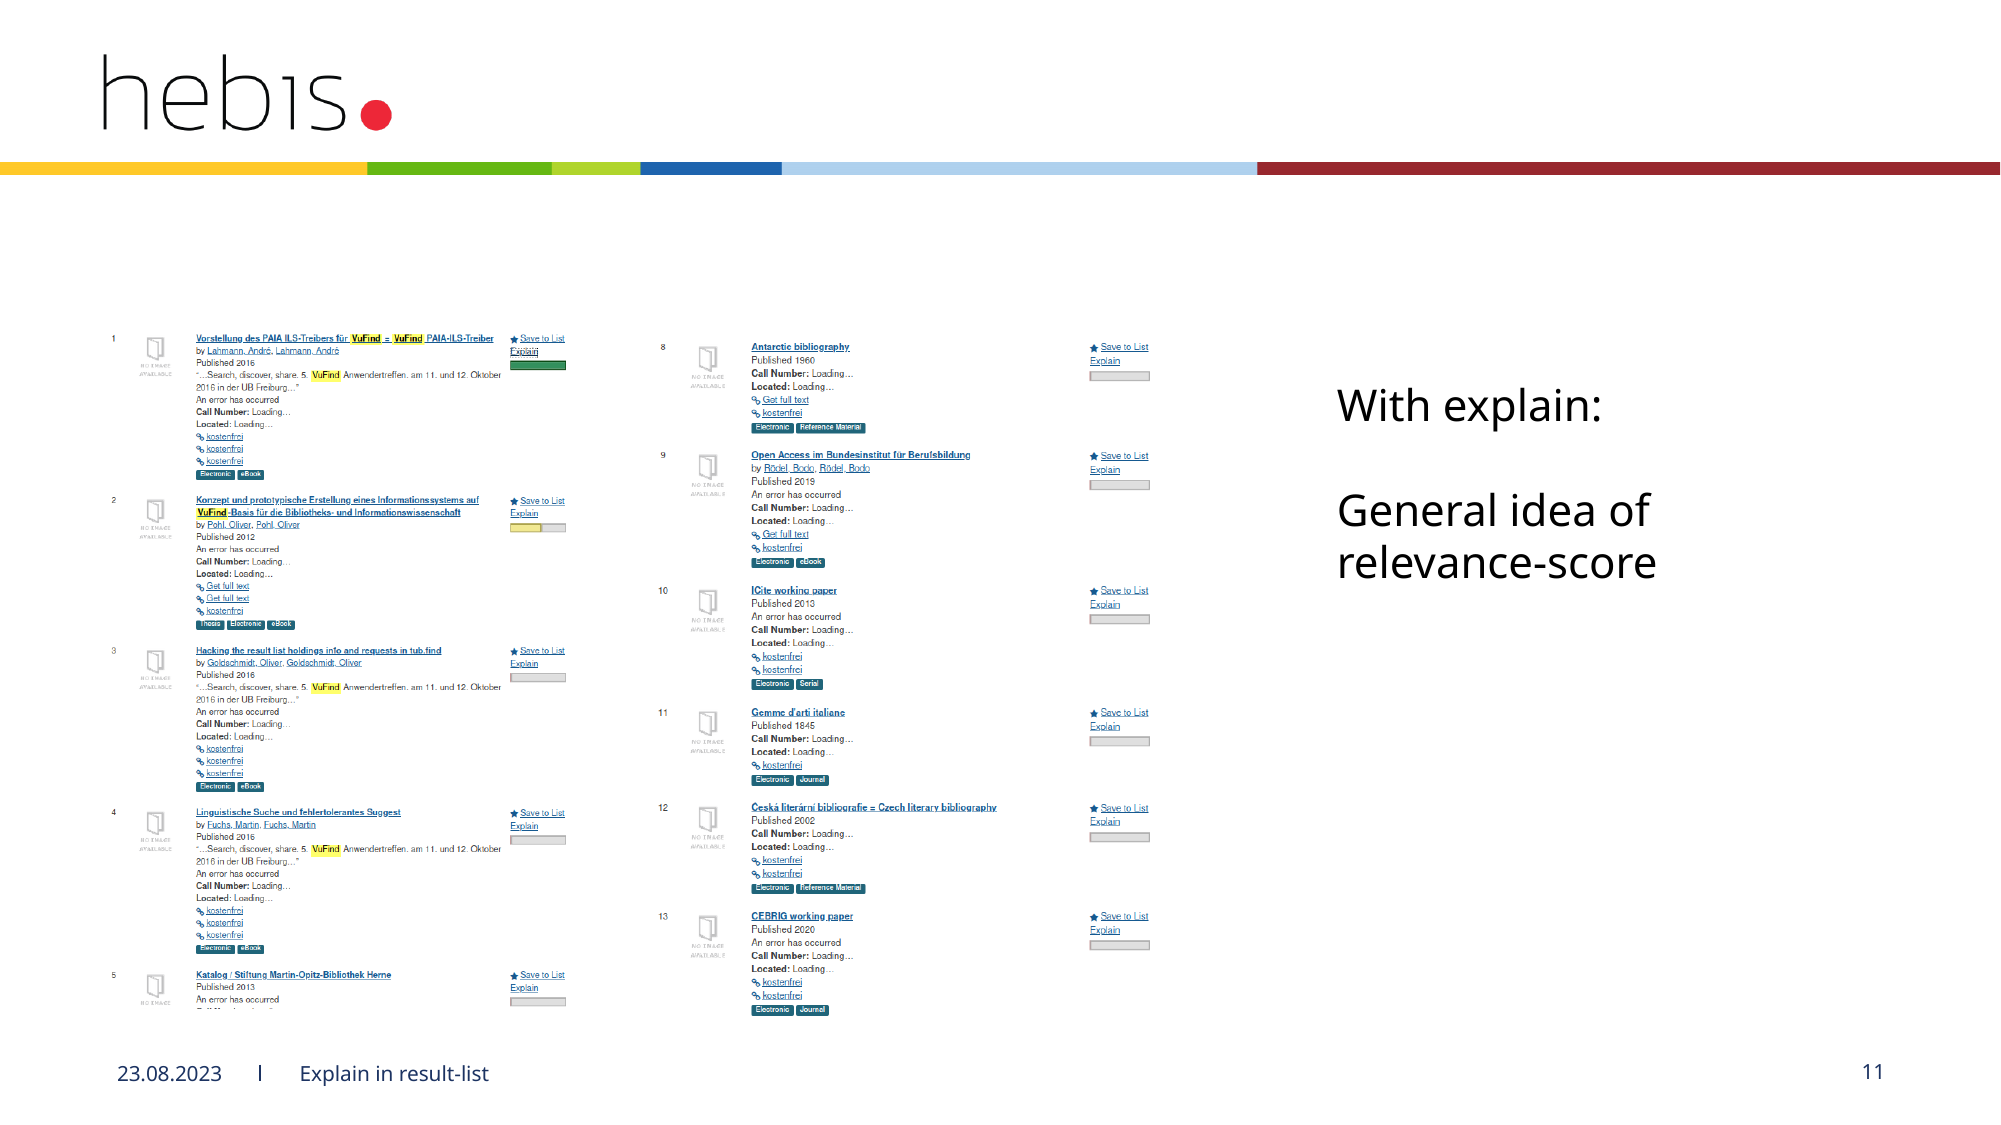

# With explain:
General idea of
relevance-score
23.08.2023
Explain in result-list